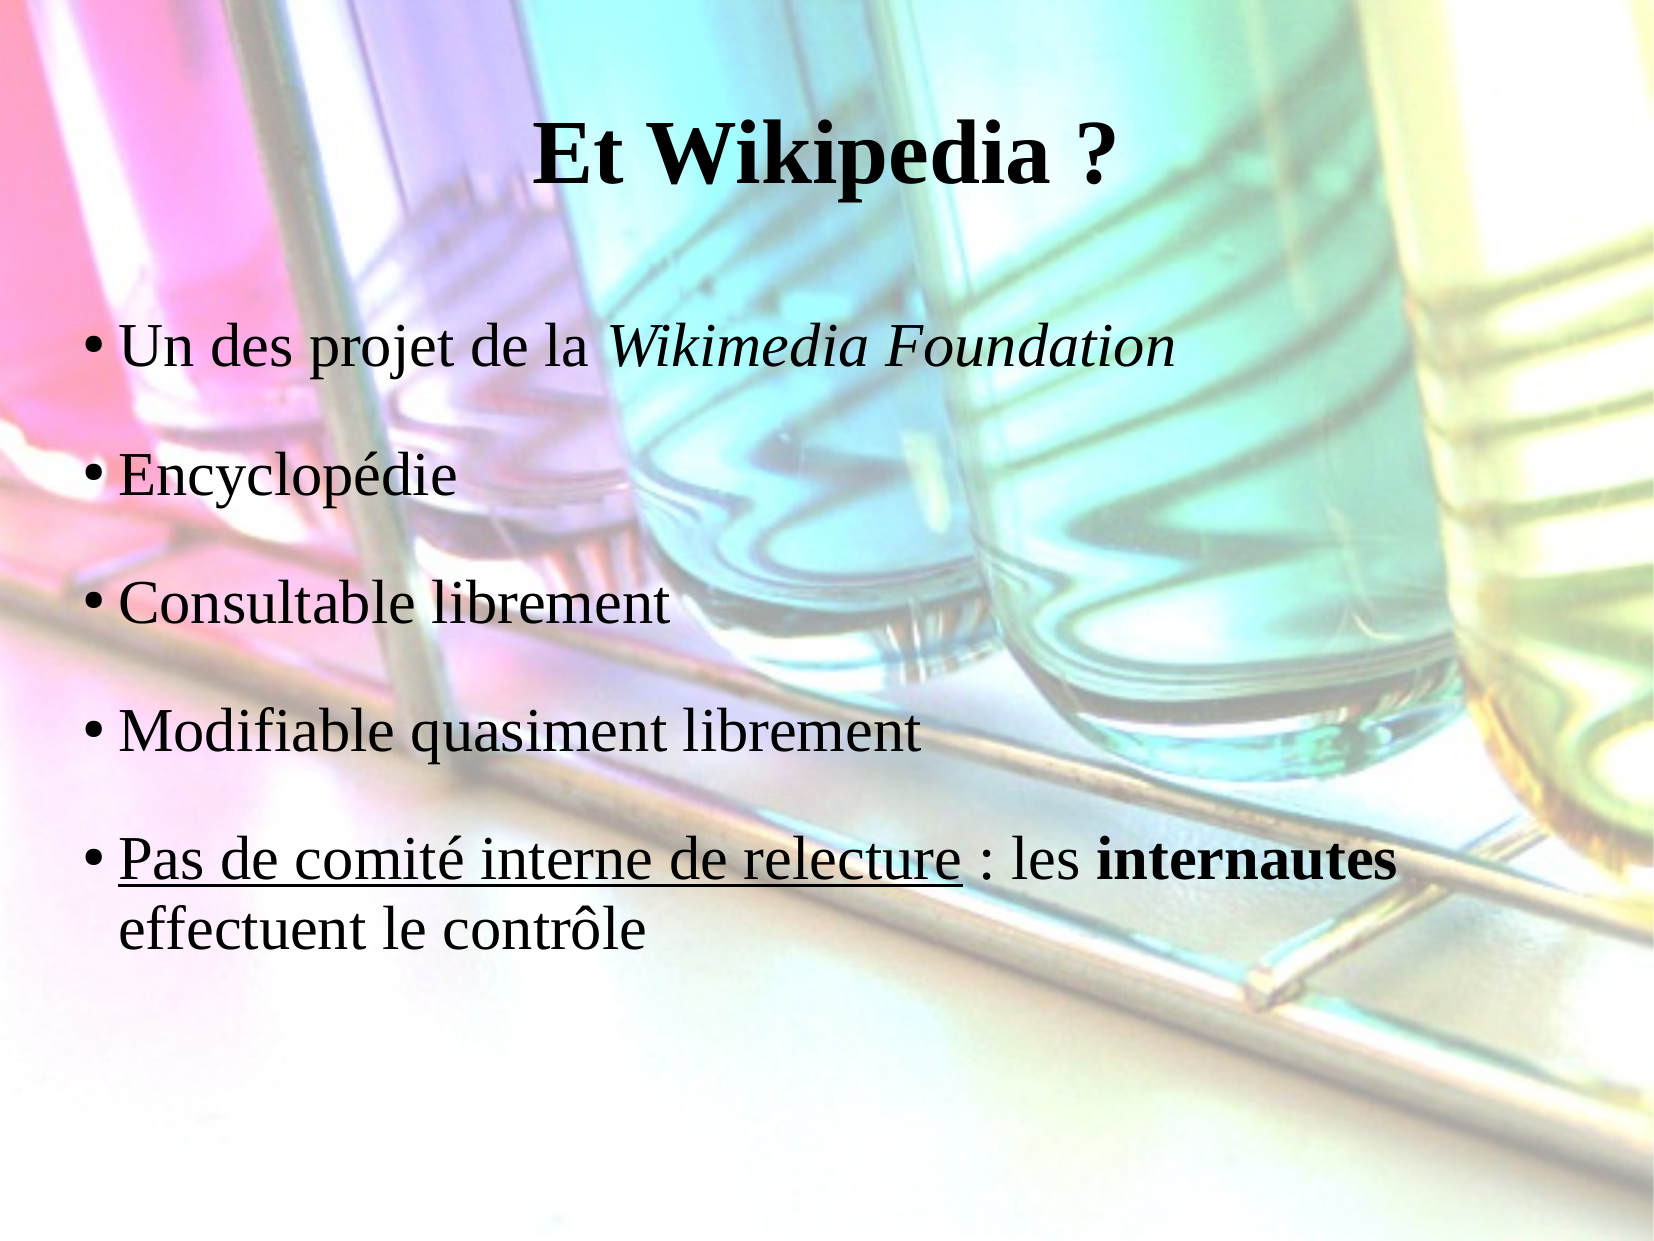

# Et Wikipedia ?
Un des projet de la Wikimedia Foundation
Encyclopédie
Consultable librement
Modifiable quasiment librement
Pas de comité interne de relecture : les internautes effectuent le contrôle